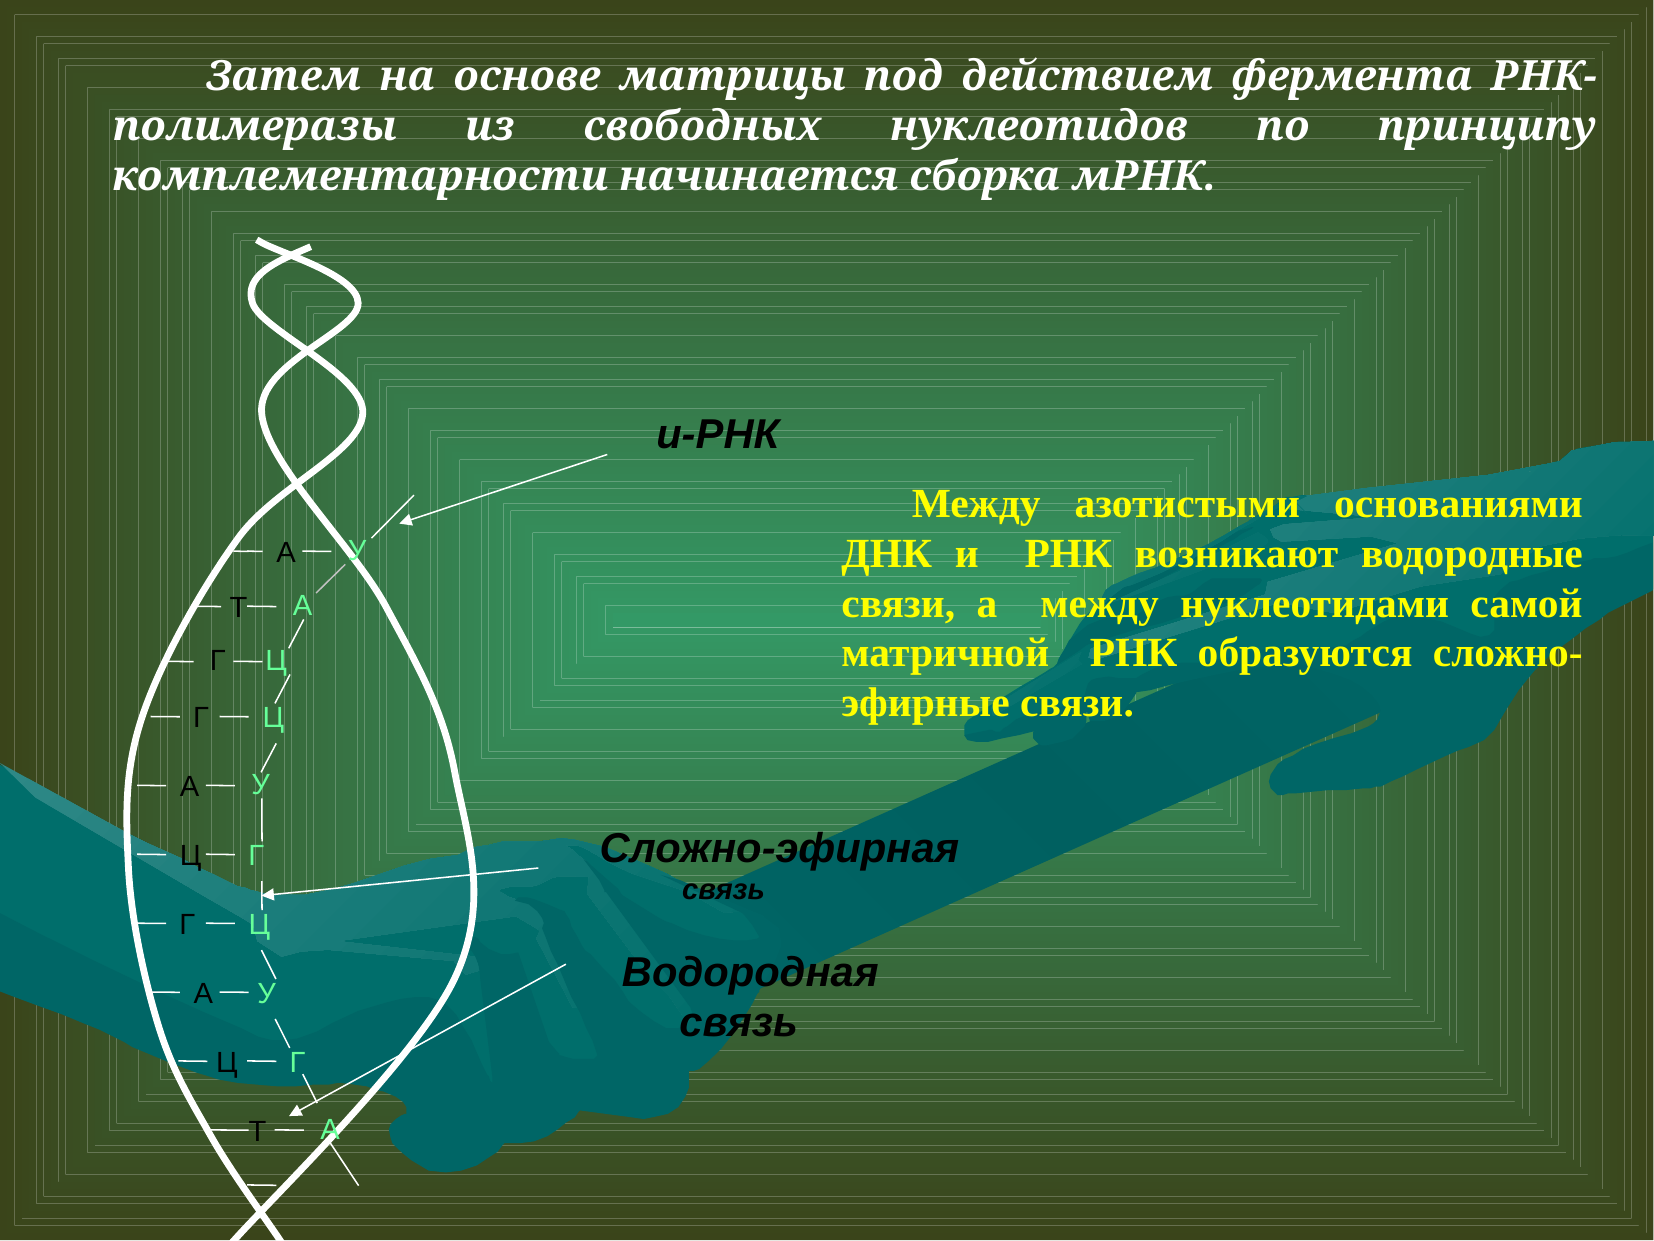

Затем на основе матрицы под действием фермента РНК-полимеразы из свободных нуклеотидов по принципу комплементарности начинается сборка мРНК.
и-РНК
 Между азотистыми основаниями ДНК и РНК возникают водородные связи, а между нуклеотидами самой матричной РНК образуются сложно-эфирные связи.
У
А
А
 Т
Г
Ц
Г
Ц
У
А
Сложно-эфирная
 связь
Ц
Г
Г
Ц
Водородная
 связь
А
 У
 Ц
Г
А
Т